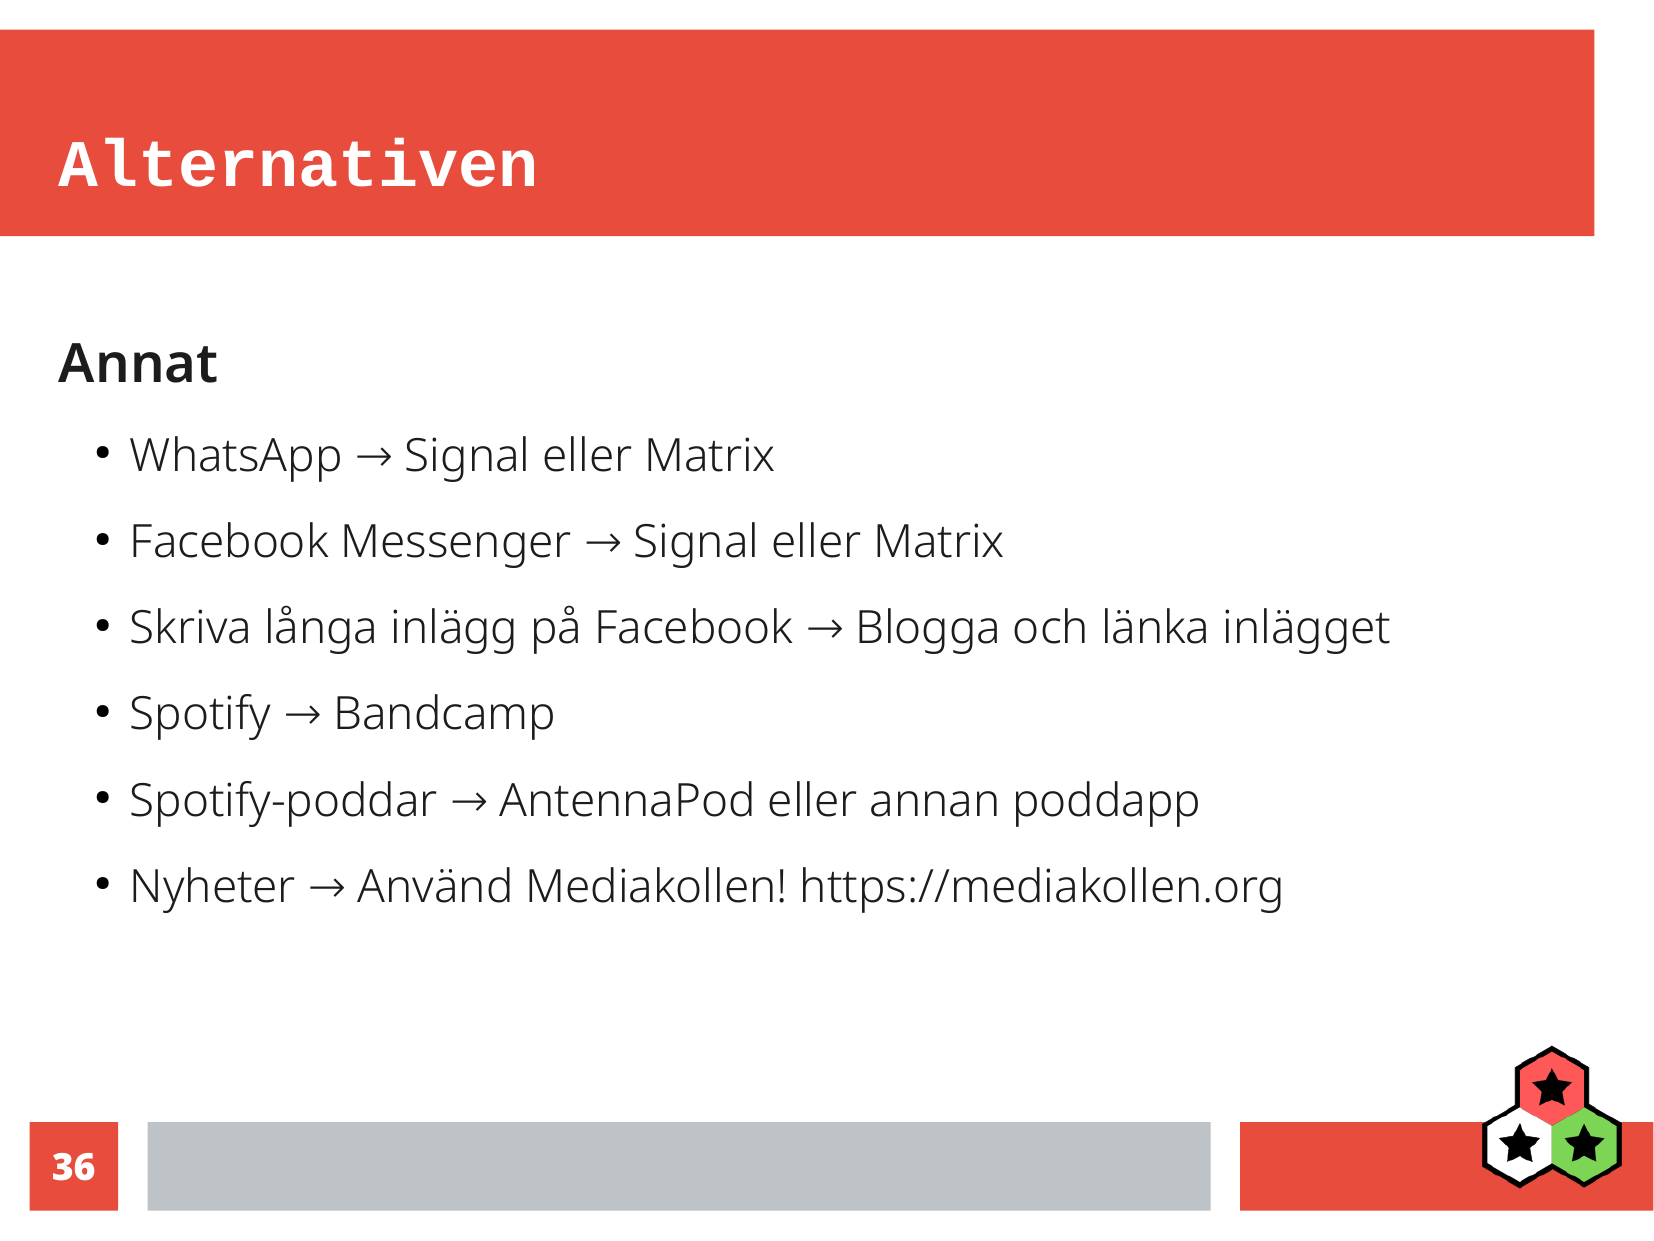

# Alternativen
Annat
WhatsApp → Signal eller Matrix
Facebook Messenger → Signal eller Matrix
Skriva långa inlägg på Facebook → Blogga och länka inlägget
Spotify → Bandcamp
Spotify-poddar → AntennaPod eller annan poddapp
Nyheter → Använd Mediakollen! https://mediakollen.org
36